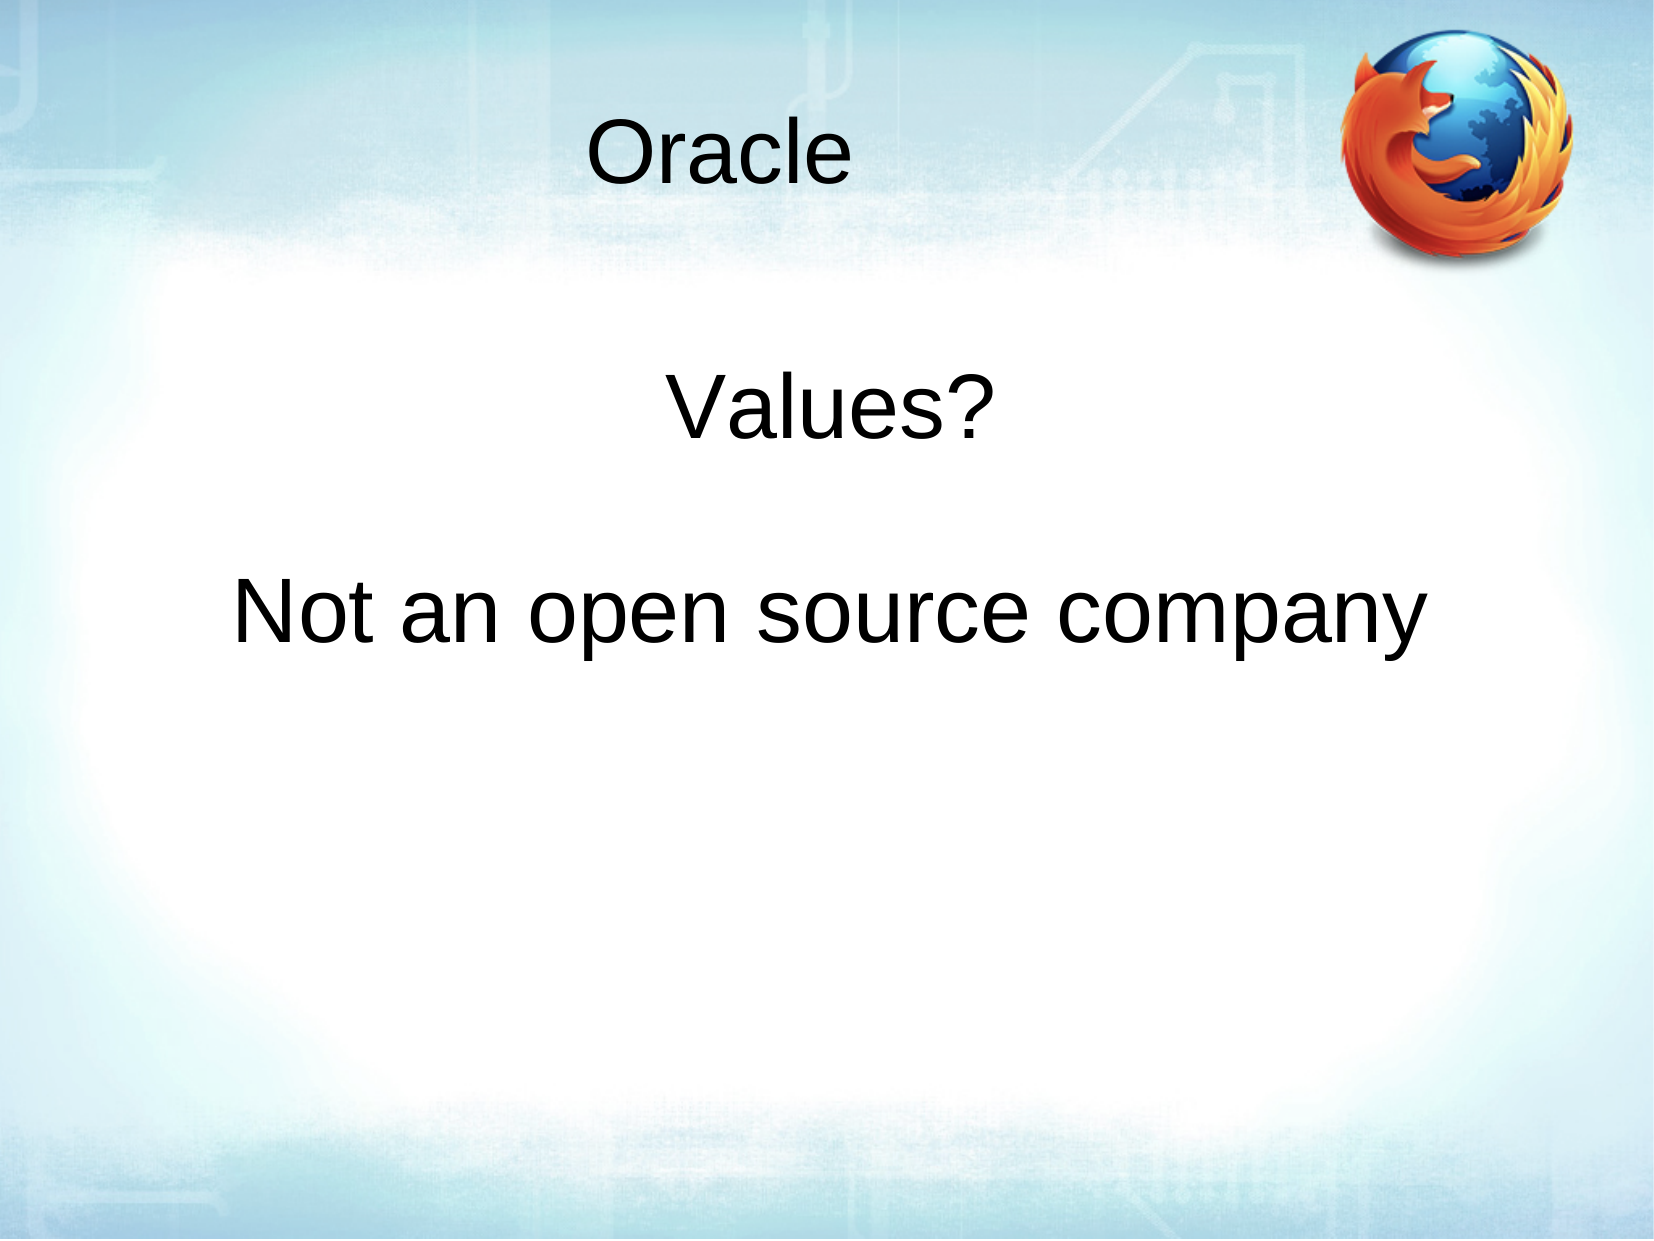

# Oracle
Values?
Not an open source company